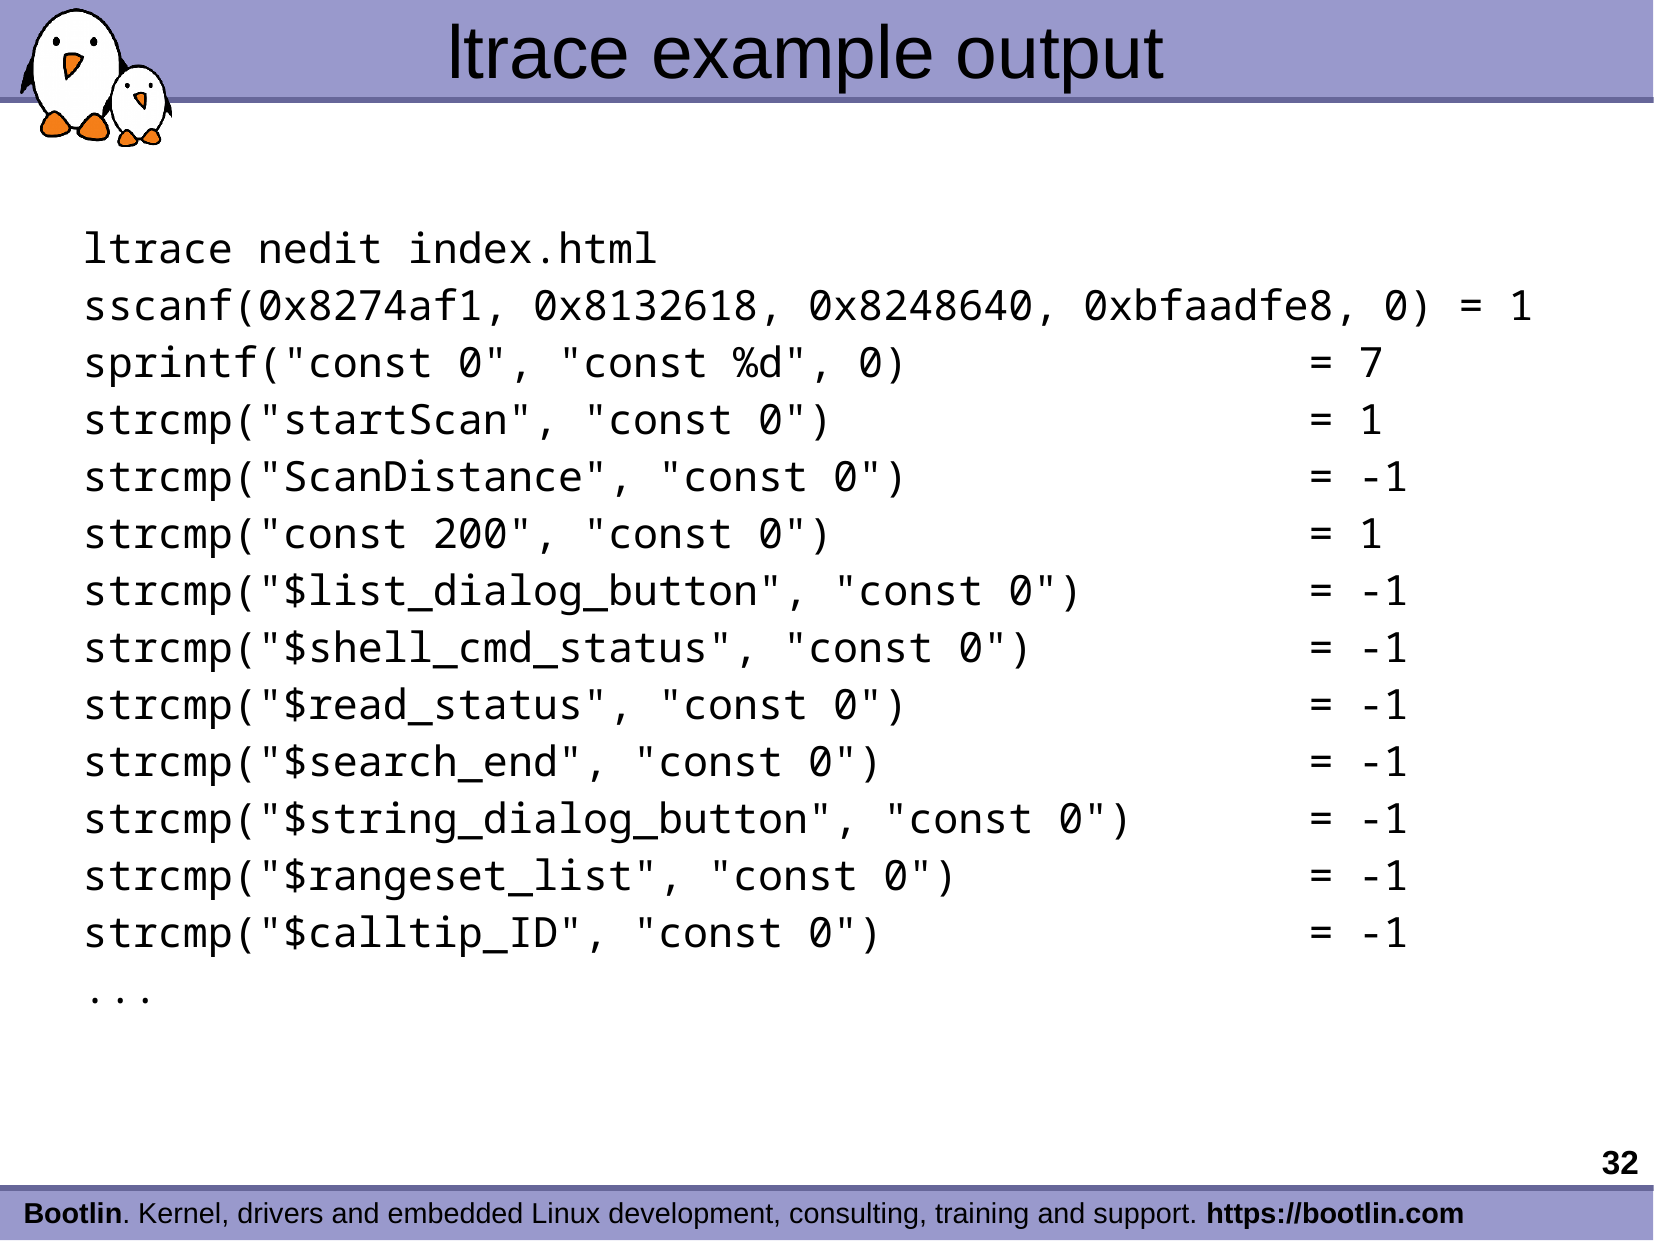

# ltrace example output
ltrace nedit index.html
sscanf(0x8274af1, 0x8132618, 0x8248640, 0xbfaadfe8, 0) = 1
sprintf("const 0", "const %d", 0) = 7
strcmp("startScan", "const 0") = 1
strcmp("ScanDistance", "const 0") = -1
strcmp("const 200", "const 0") = 1
strcmp("$list_dialog_button", "const 0") = -1
strcmp("$shell_cmd_status", "const 0") = -1
strcmp("$read_status", "const 0") = -1
strcmp("$search_end", "const 0") = -1
strcmp("$string_dialog_button", "const 0") = -1
strcmp("$rangeset_list", "const 0") = -1
strcmp("$calltip_ID", "const 0") = -1
...